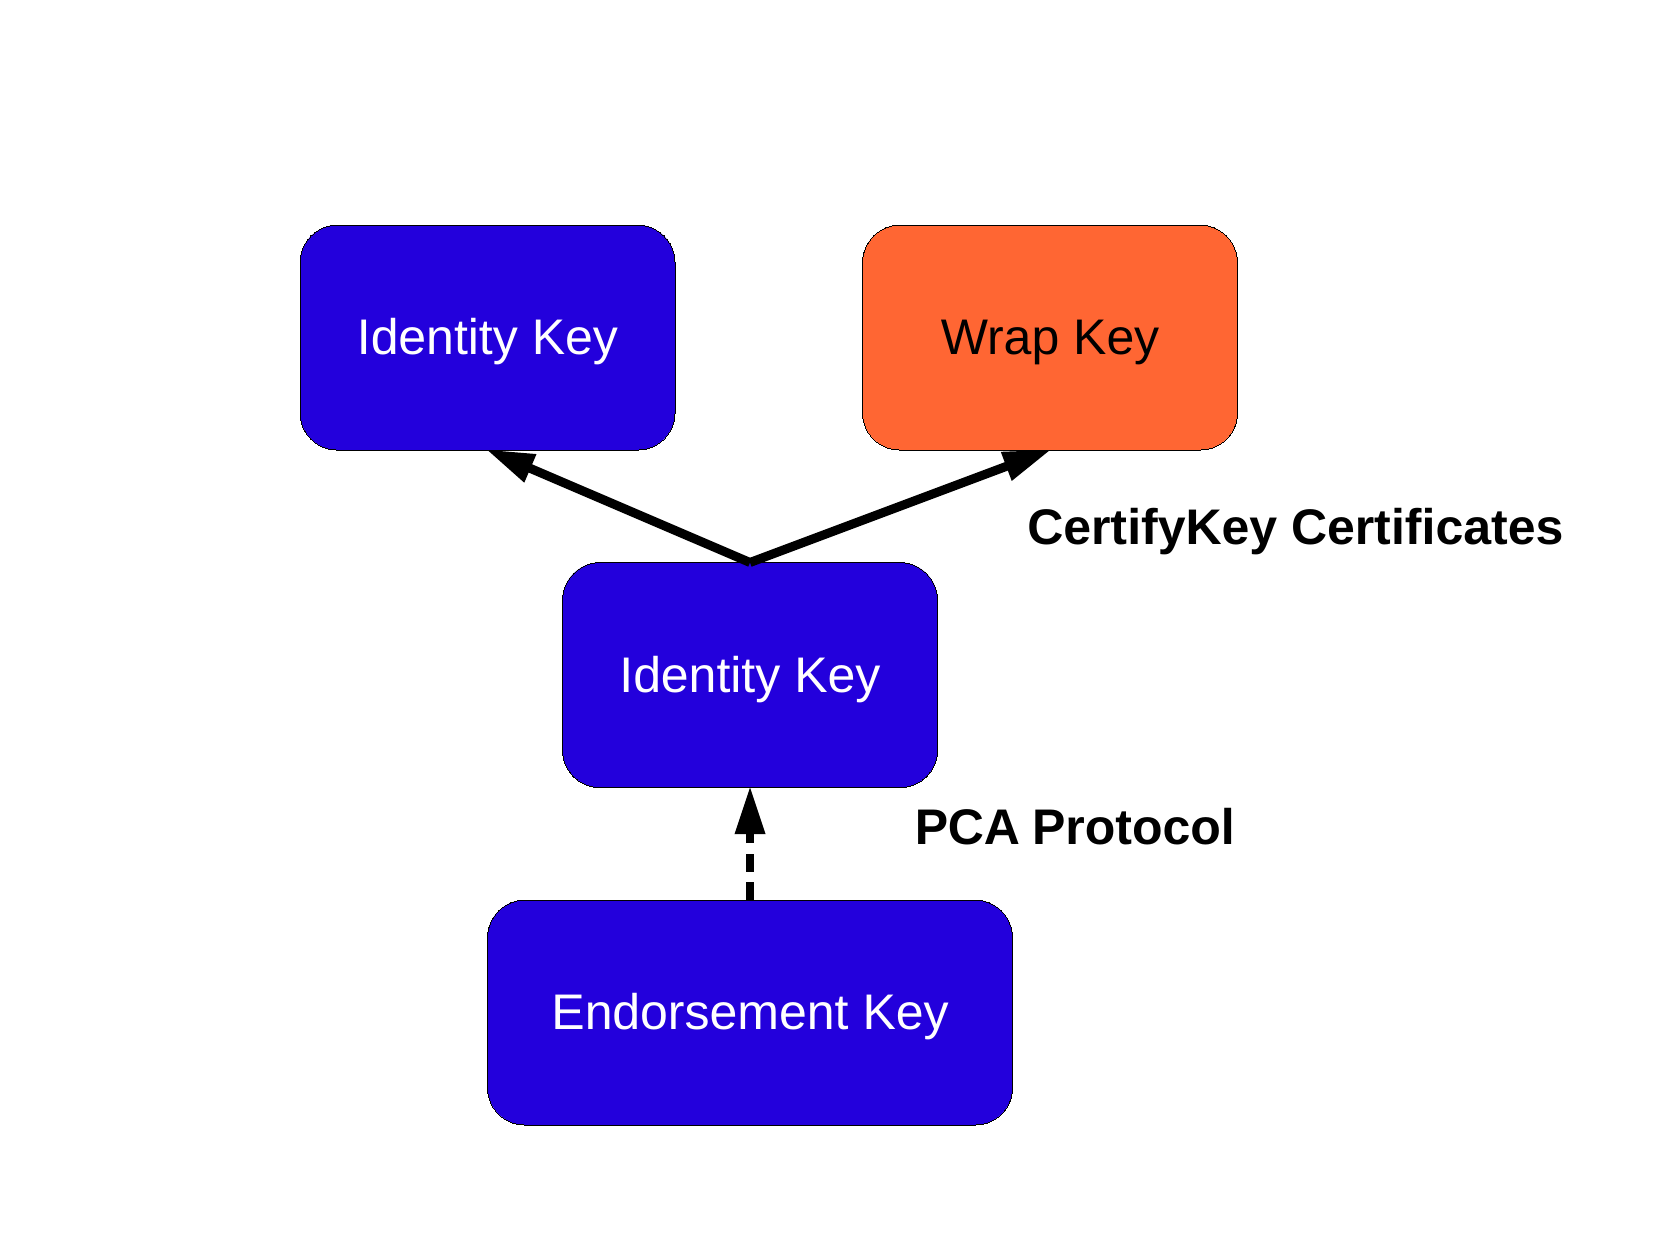

Identity Key
Wrap Key
CertifyKey Certificates
Identity Key
PCA Protocol
Endorsement Key